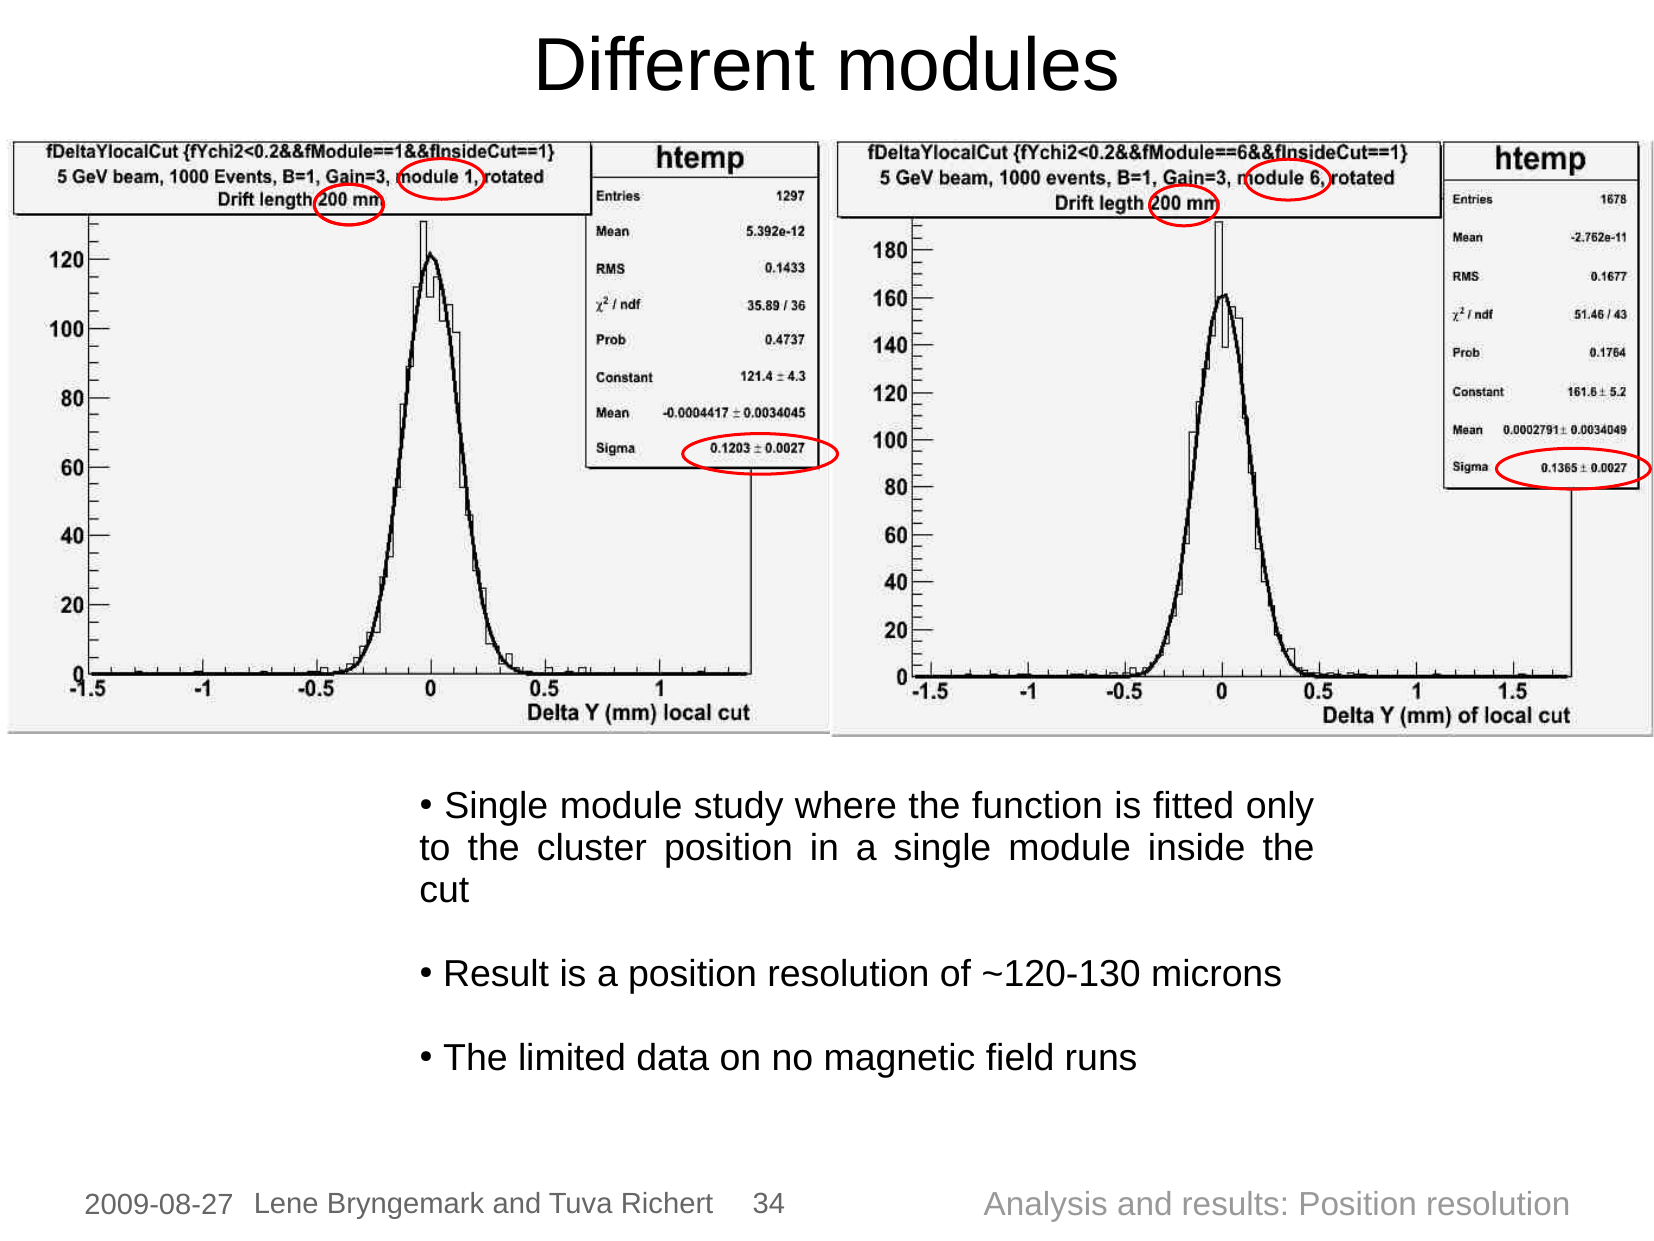

Different modules
 Single module study where the function is fitted only to the cluster position in a single module inside the cut
 Result is a position resolution of ~120-130 microns
 The limited data on no magnetic field runs
# Analysis and results: Position resolution
Lene Bryngemark and Tuva Richert
34
2009-08-27